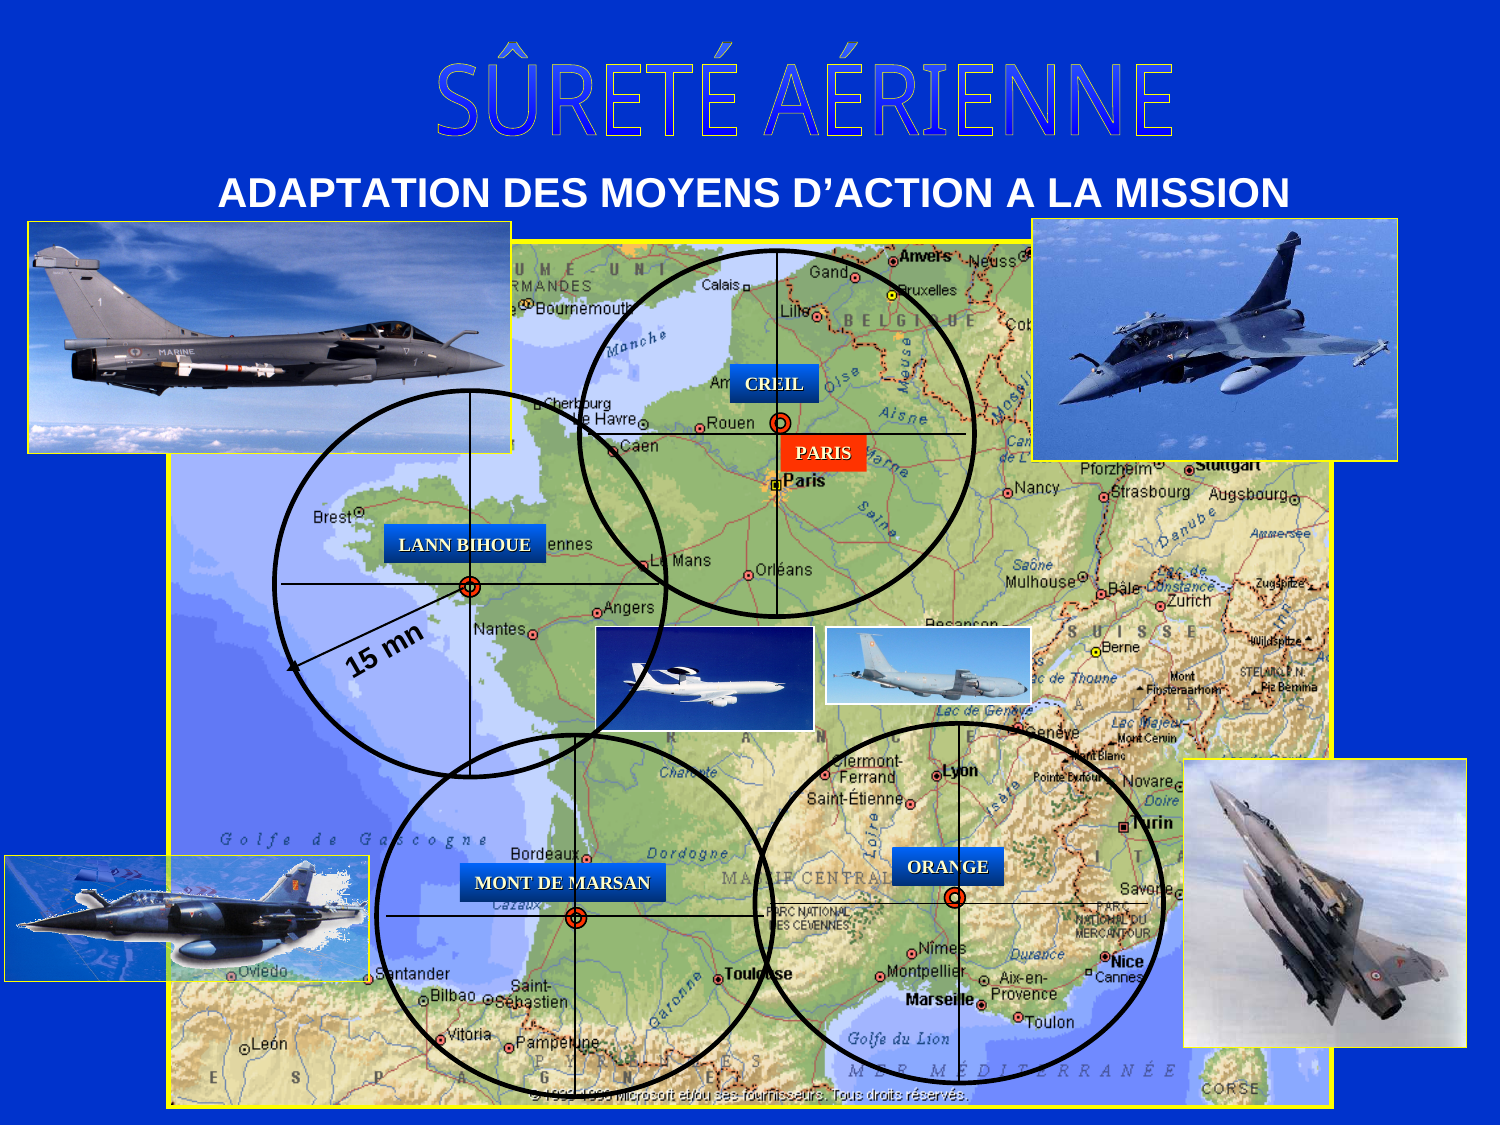

SÛRETÉ AÉRIENNE
ADAPTATION DES MOYENS D’ACTION A LA MISSION
CREIL
PARIS
LANN BIHOUE
15 mn
ORANGE
MONT DE MARSAN